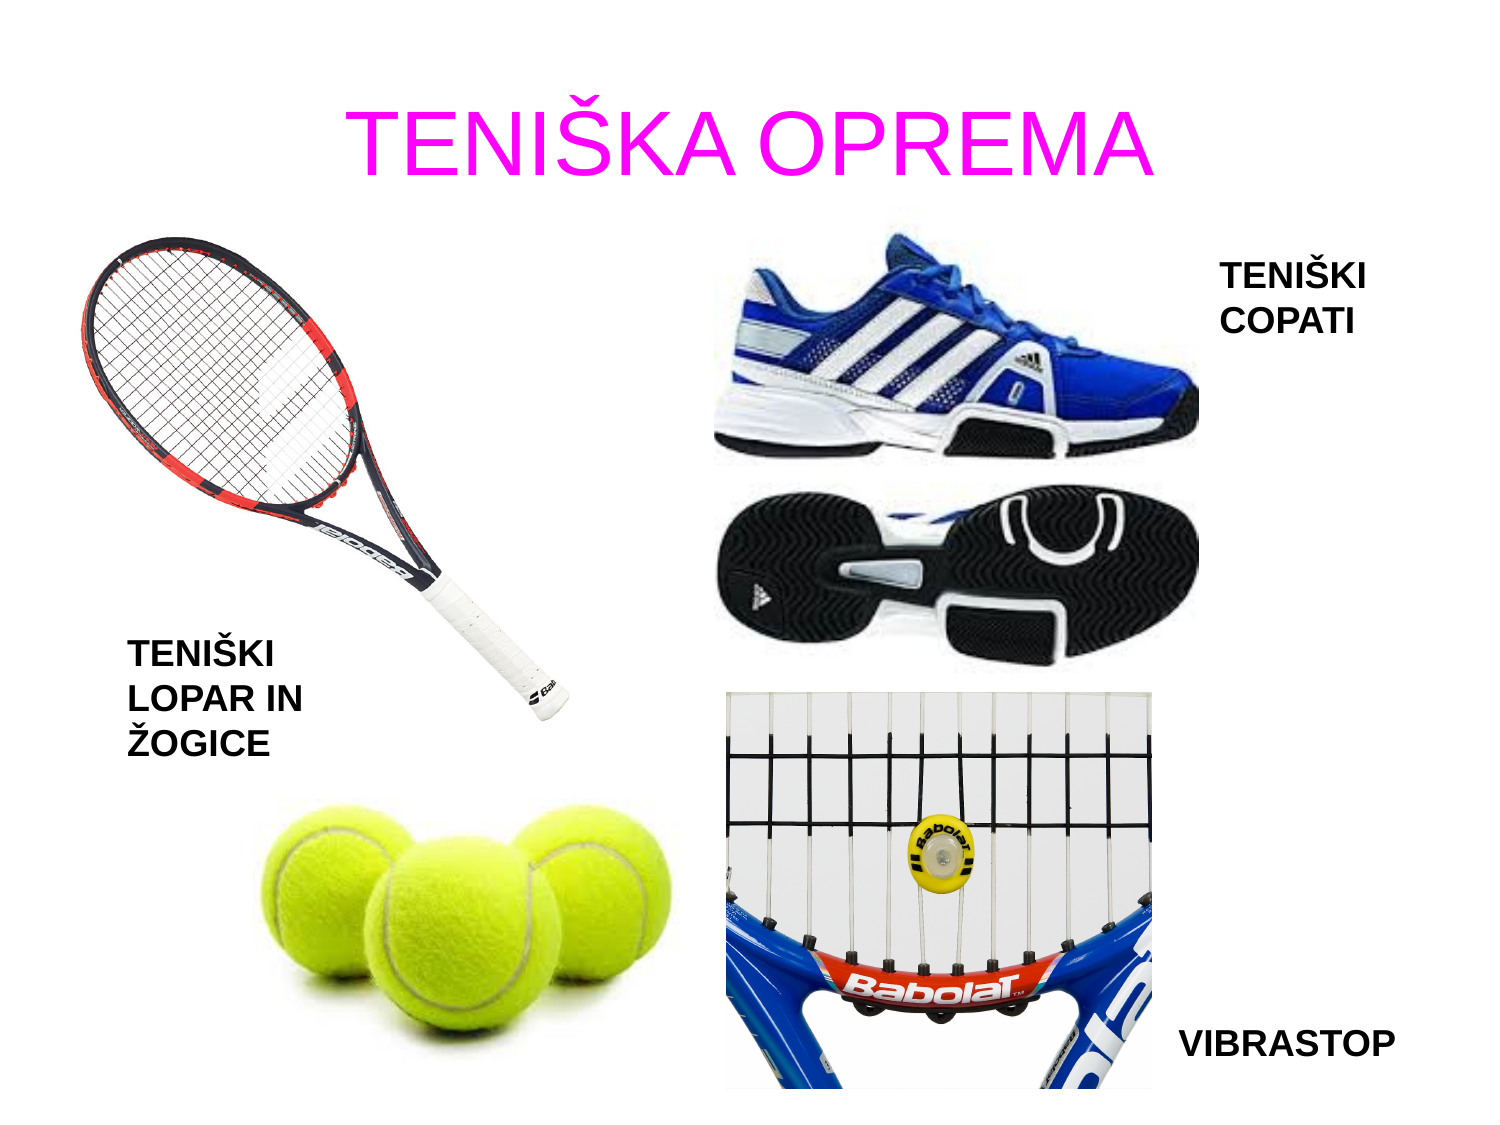

# TENIŠKA OPREMA
TENIŠKI COPATI
TENIŠKI LOPAR IN ŽOGICE
VIBRASTOP